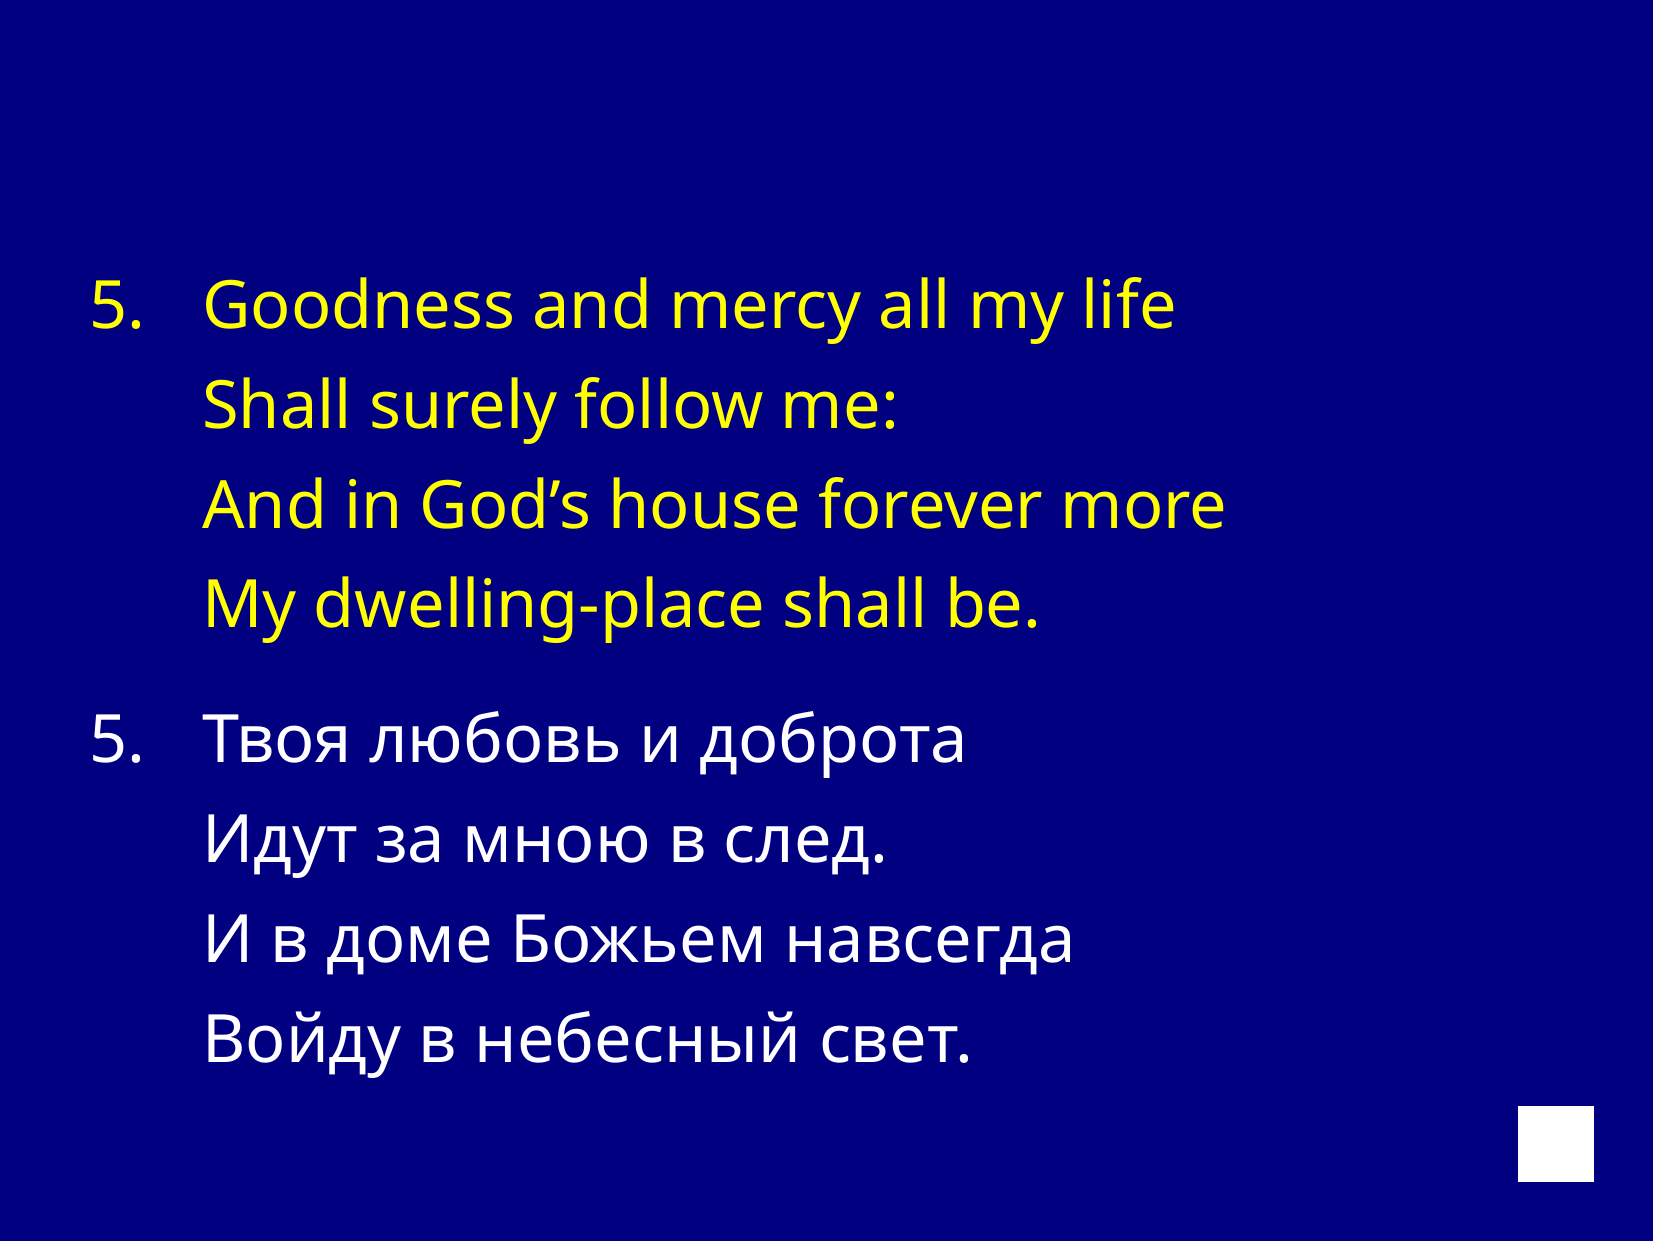

5.	Goodness and mercy all my life
	Shall surely follow me:
	And in God’s house forever more
	My dwelling-place shall be.
5.	Твоя любовь и доброта
	Идут за мною в след.
	И в доме Божьем навсегда
	Войду в небесный свет.